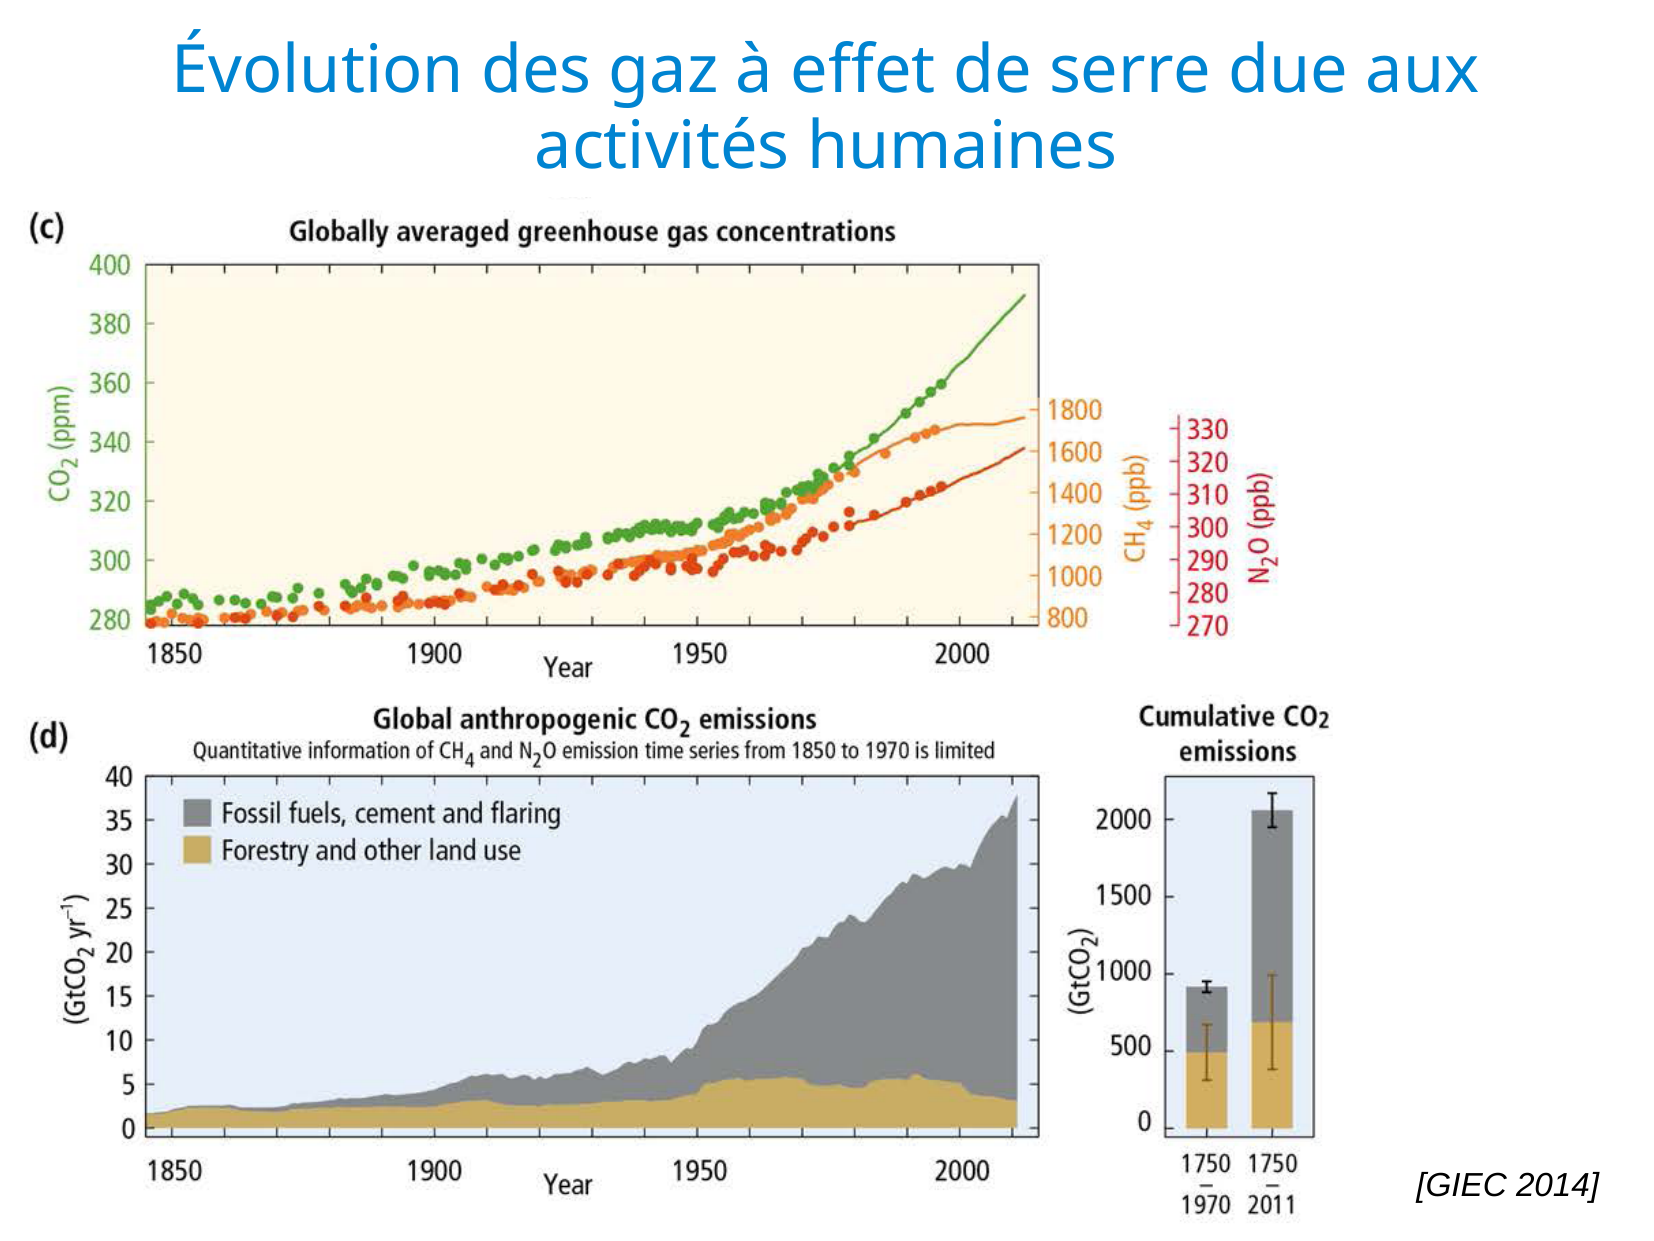

# Évolution des gaz à effet de serre due aux activités humaines
Moyenne des températures de surface
[GIEC 2014]